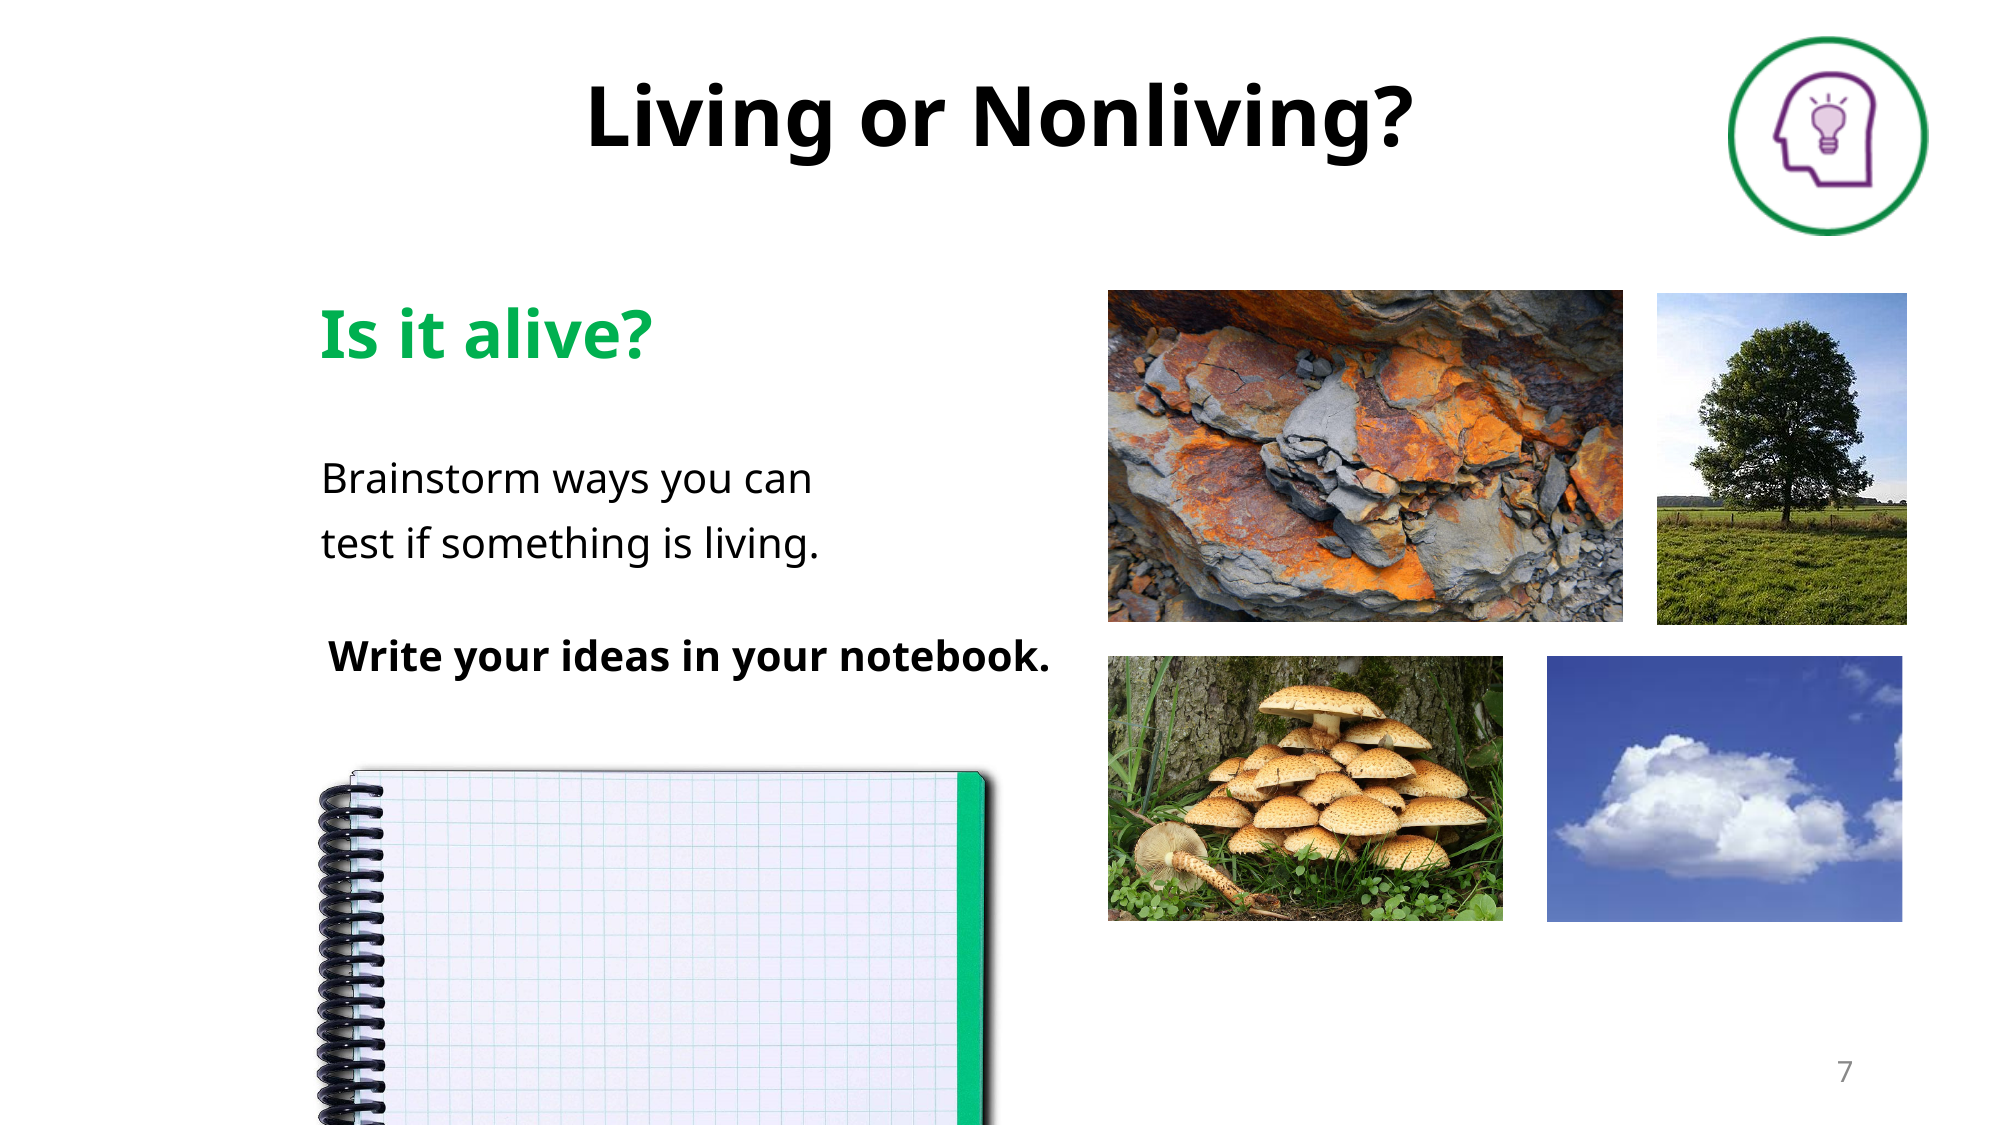

Living or Nonliving?
Is it alive?
Brainstorm ways you can test if something is living.
Write your ideas in your notebook.